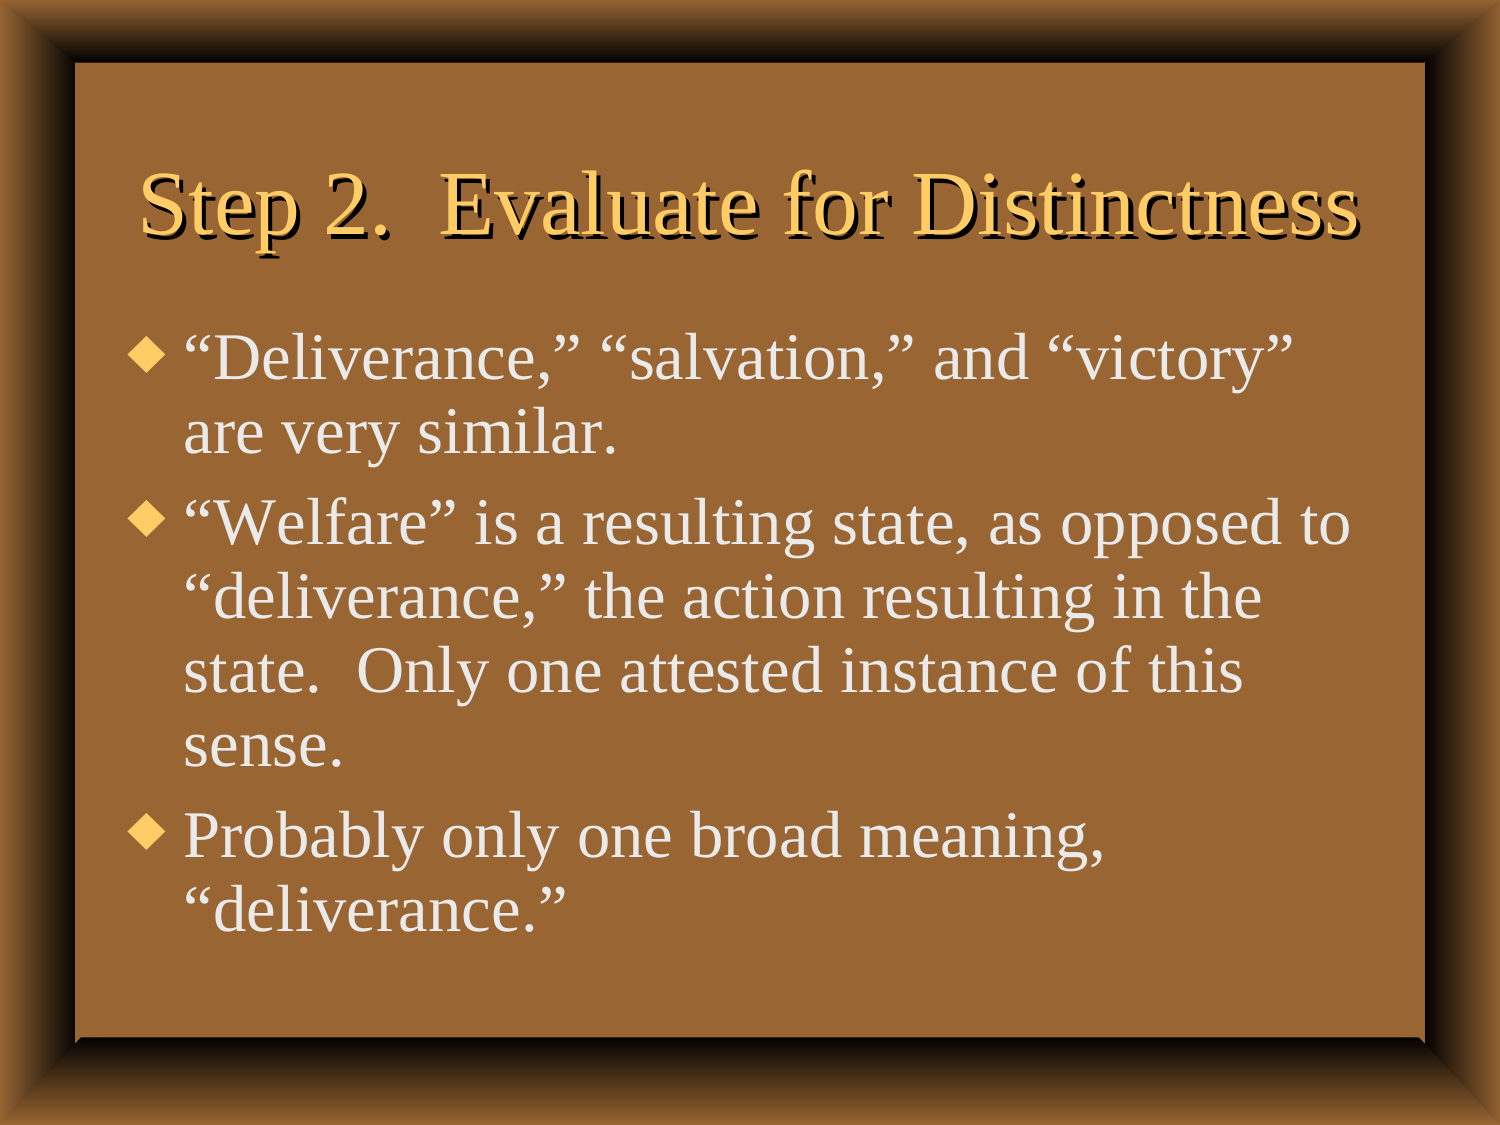

# Step 2. Evaluate for Distinctness
“Deliverance,” “salvation,” and “victory” are very similar.
“Welfare” is a resulting state, as opposed to “deliverance,” the action resulting in the state. Only one attested instance of this sense.
Probably only one broad meaning, “deliverance.”